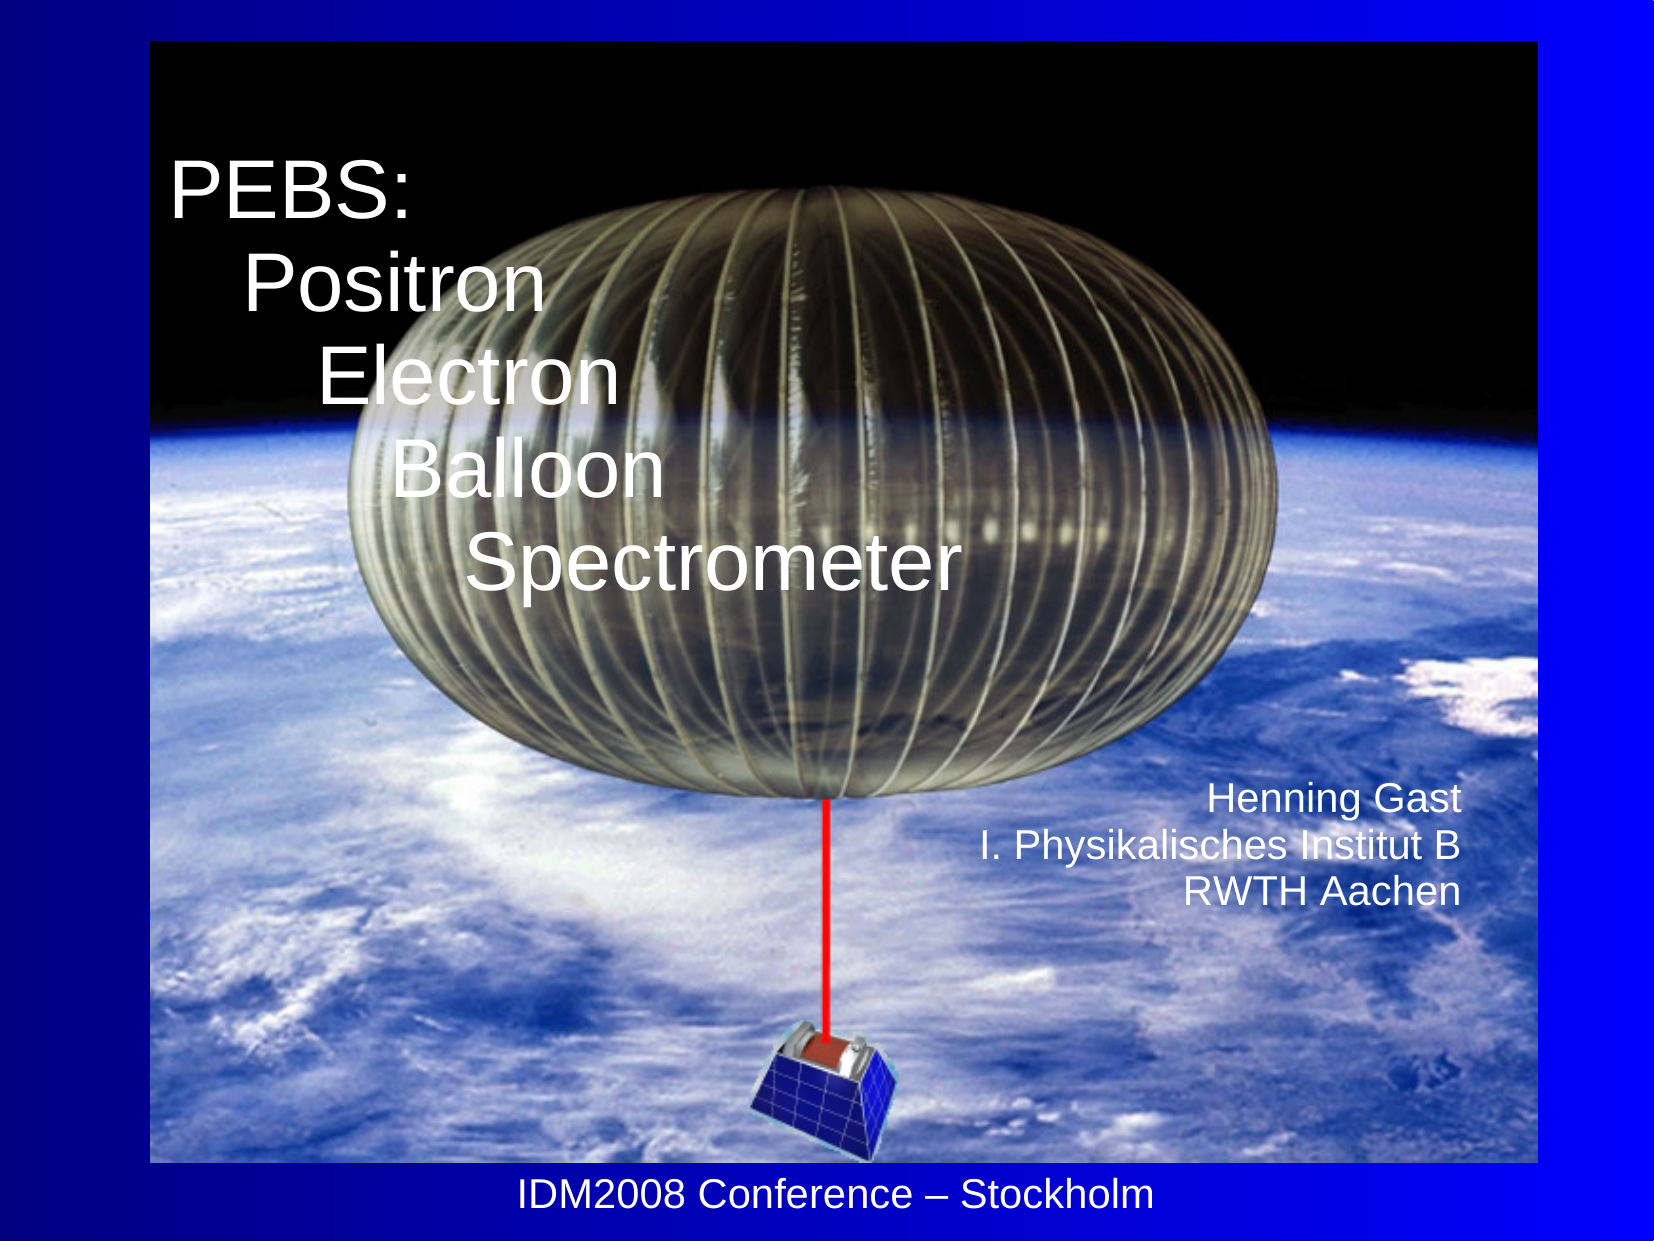

PEBS:
	Positron
		Electron
			Balloon
				Spectrometer
Henning Gast
I. Physikalisches Institut B
RWTH Aachen
IDM2008 Conference – Stockholm